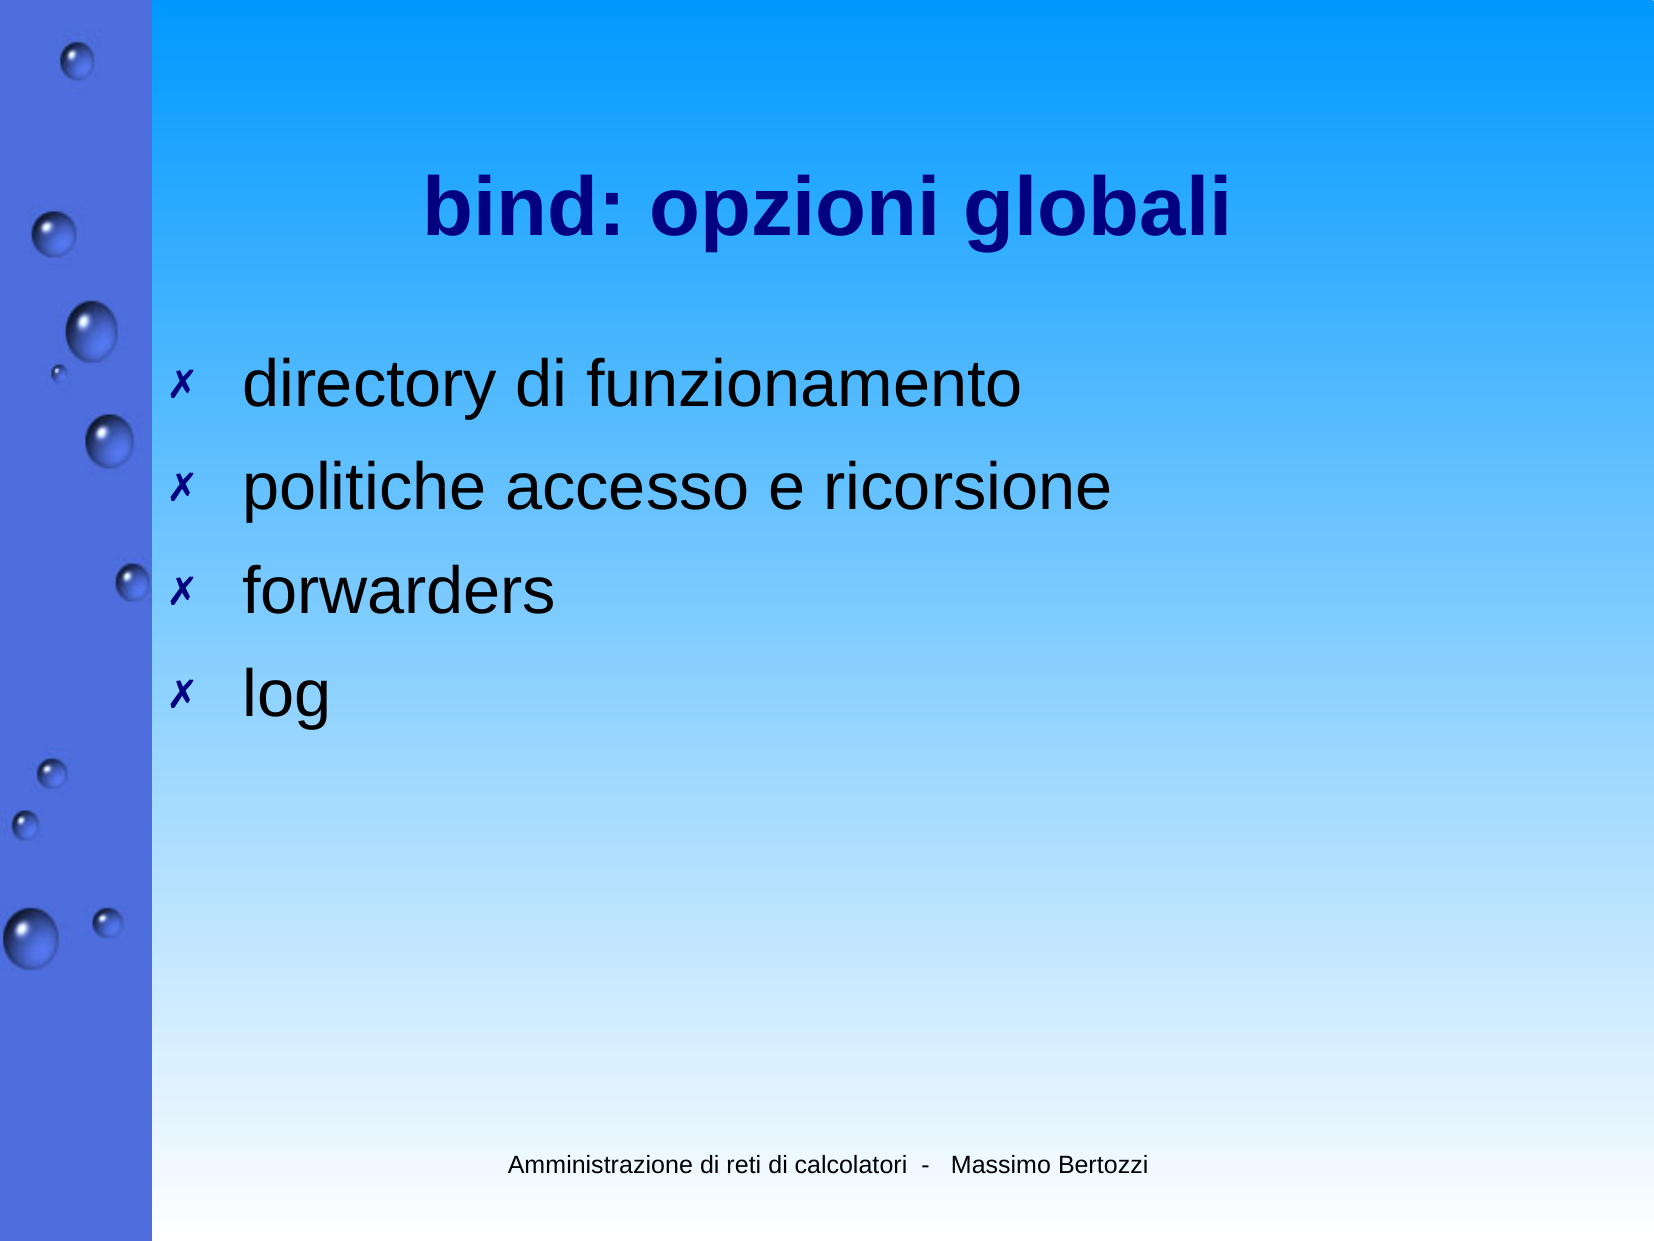

# bind: opzioni globali
directory di funzionamento
politiche accesso e ricorsione
forwarders
log